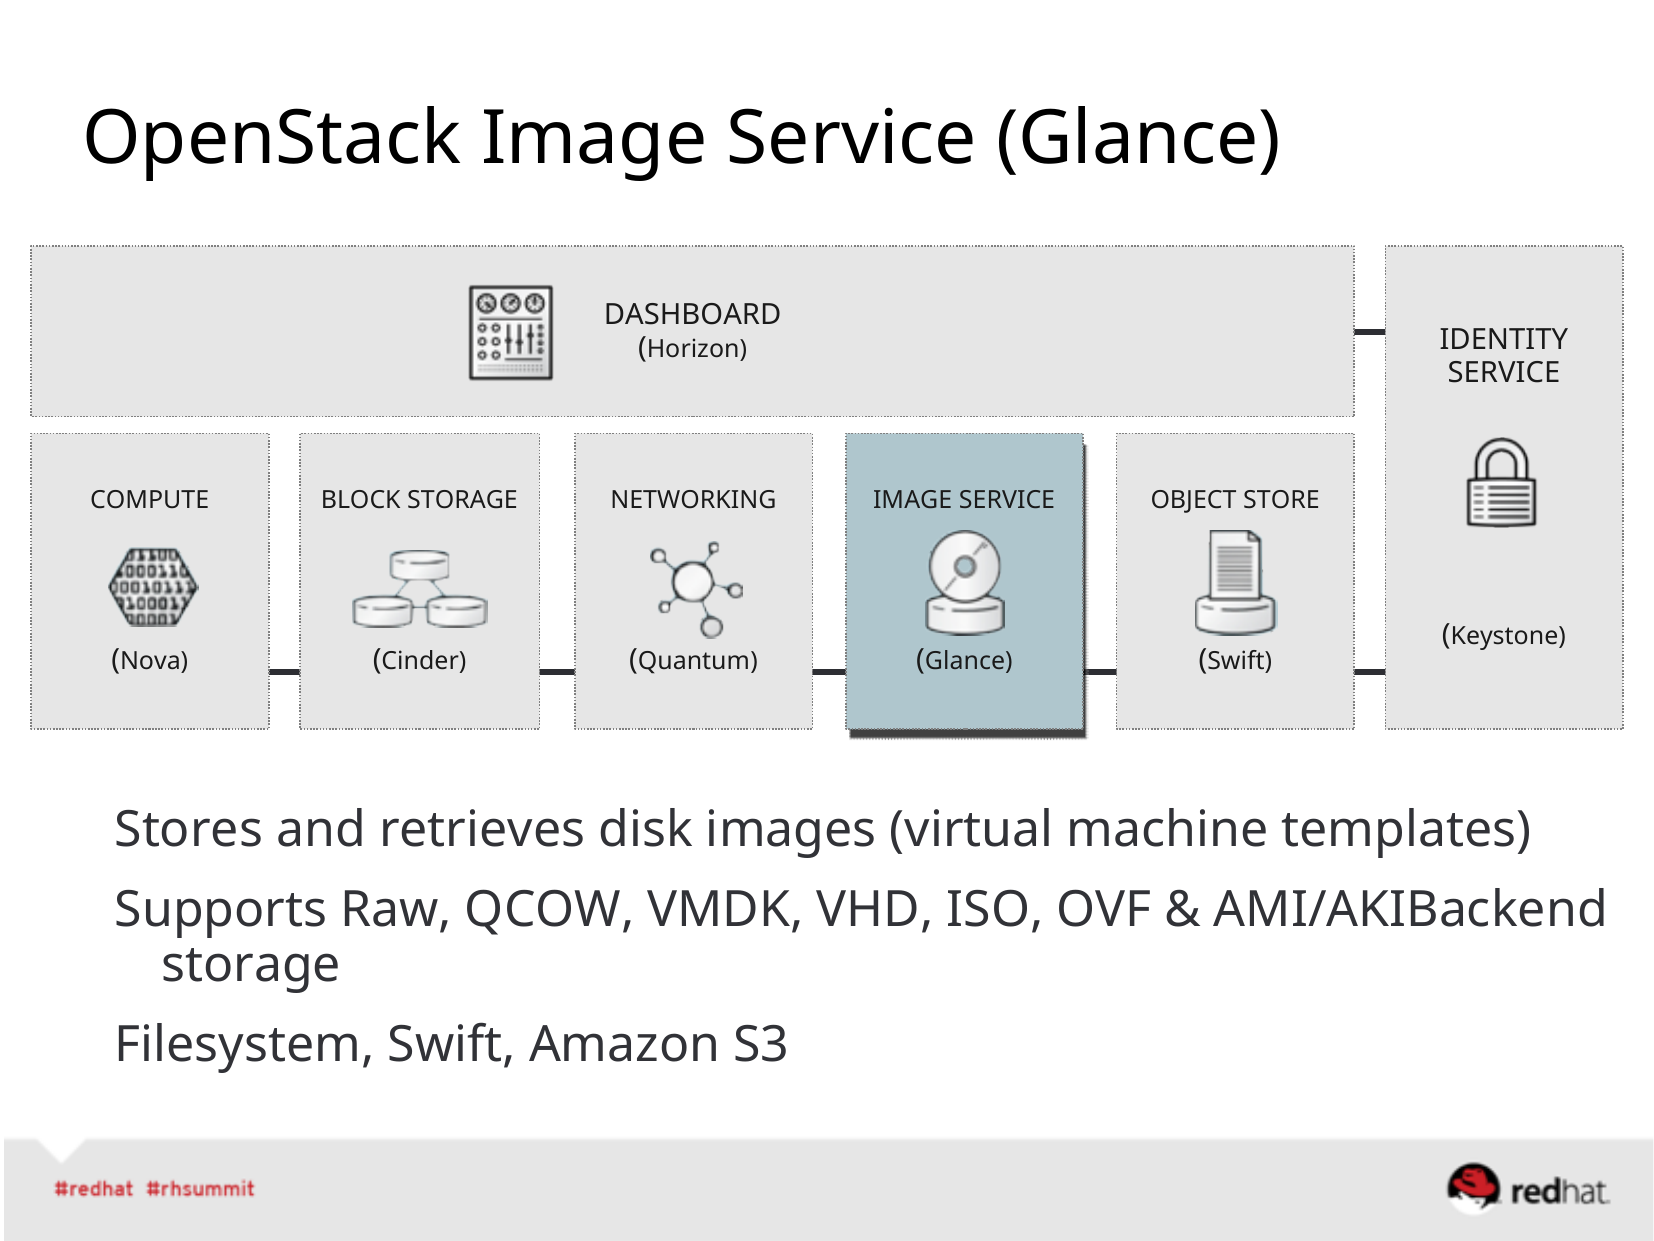

# OpenStack Image Service (Glance)
DASHBOARD
(Horizon)
IDENTITY SERVICE
(Keystone)
COMPUTE
(Nova)
BLOCK STORAGE
(Cinder)
NETWORKING
(Quantum)
IMAGE SERVICE
(Glance)
OBJECT STORE
(Swift)
Stores and retrieves disk images (virtual machine templates)
Supports Raw, QCOW, VMDK, VHD, ISO, OVF & AMI/AKIBackend storage
Filesystem, Swift, Amazon S3